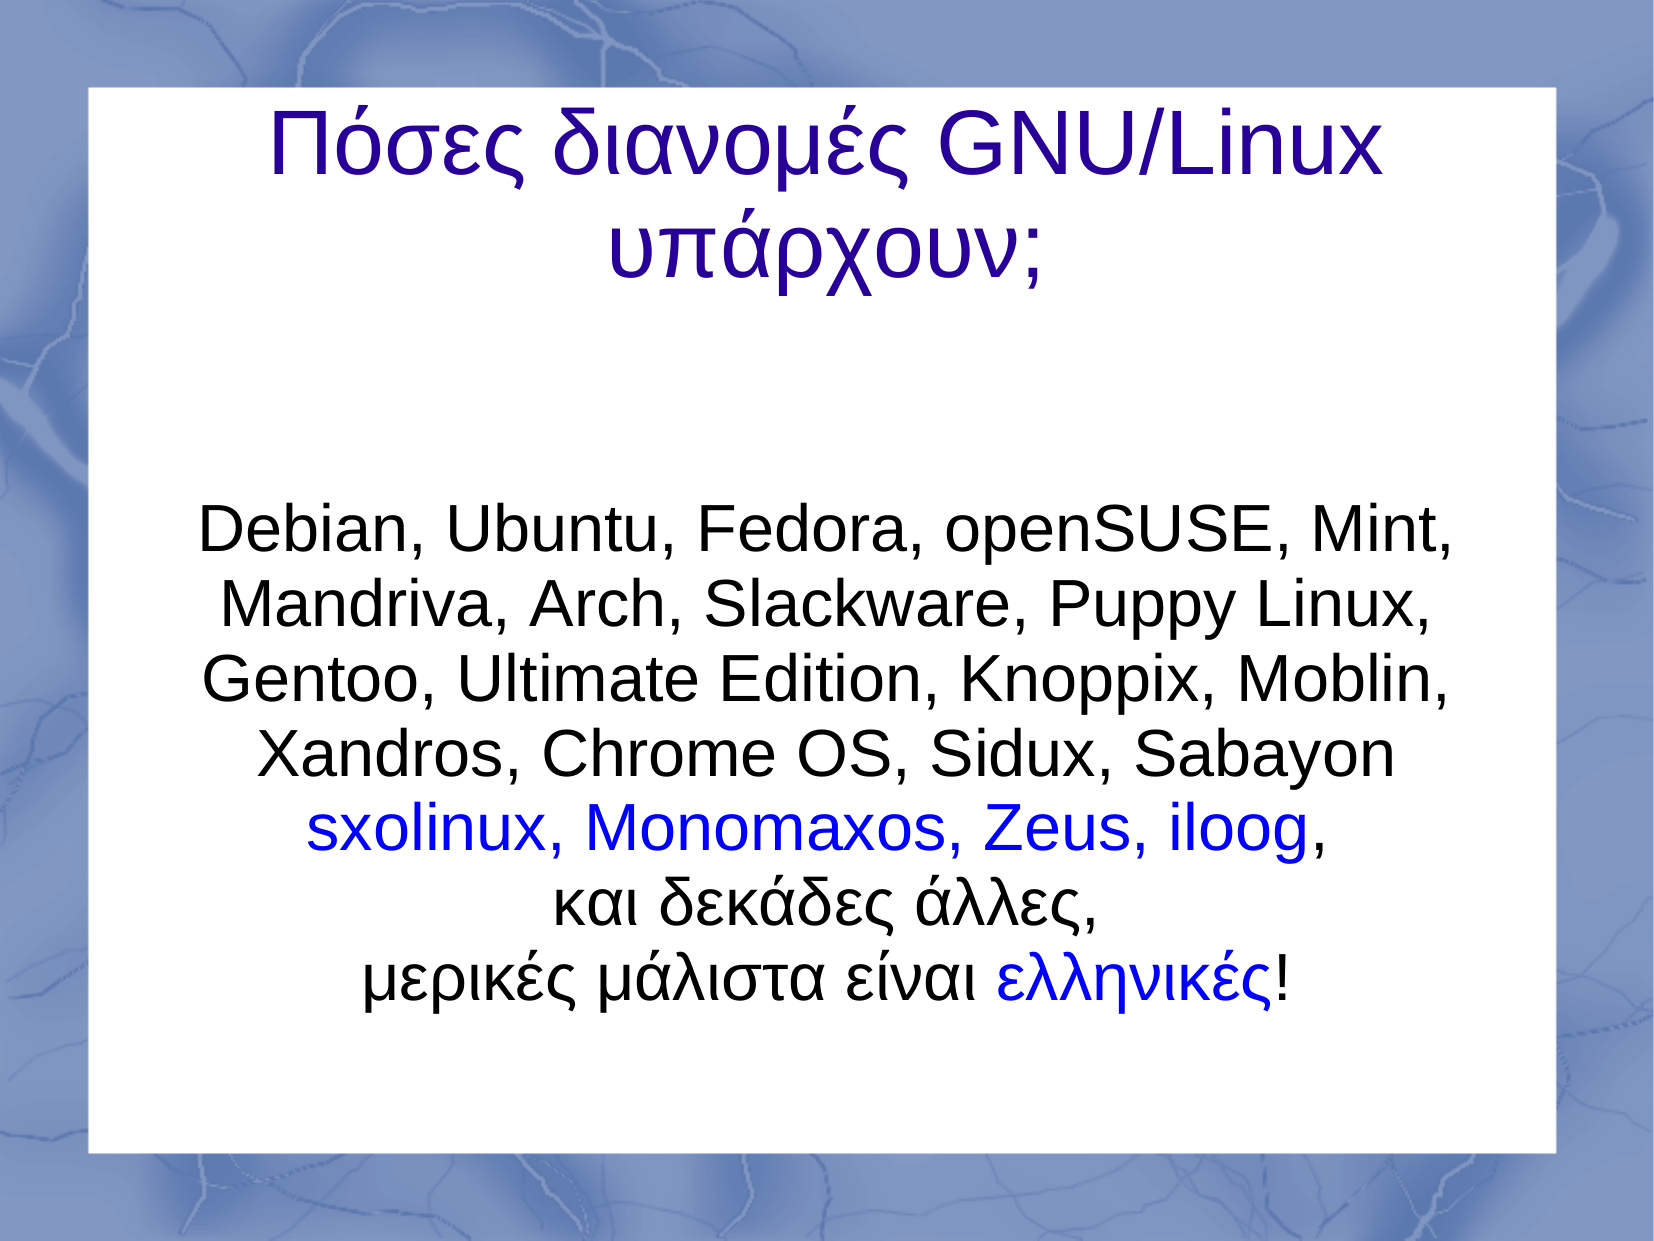

# Πόσες διανομές GNU/Linux υπάρχουν;
Debian, Ubuntu, Fedora, openSUSE, Mint, Mandriva, Arch, Slackware, Puppy Linux, Gentoo, Ultimate Edition, Knoppix, Moblin, Xandros, Chrome OS, Sidux, Sabayon
sxolinux, Monomaxos, Zeus, iloog,
και δεκάδες άλλες,
μερικές μάλιστα είναι ελληνικές!